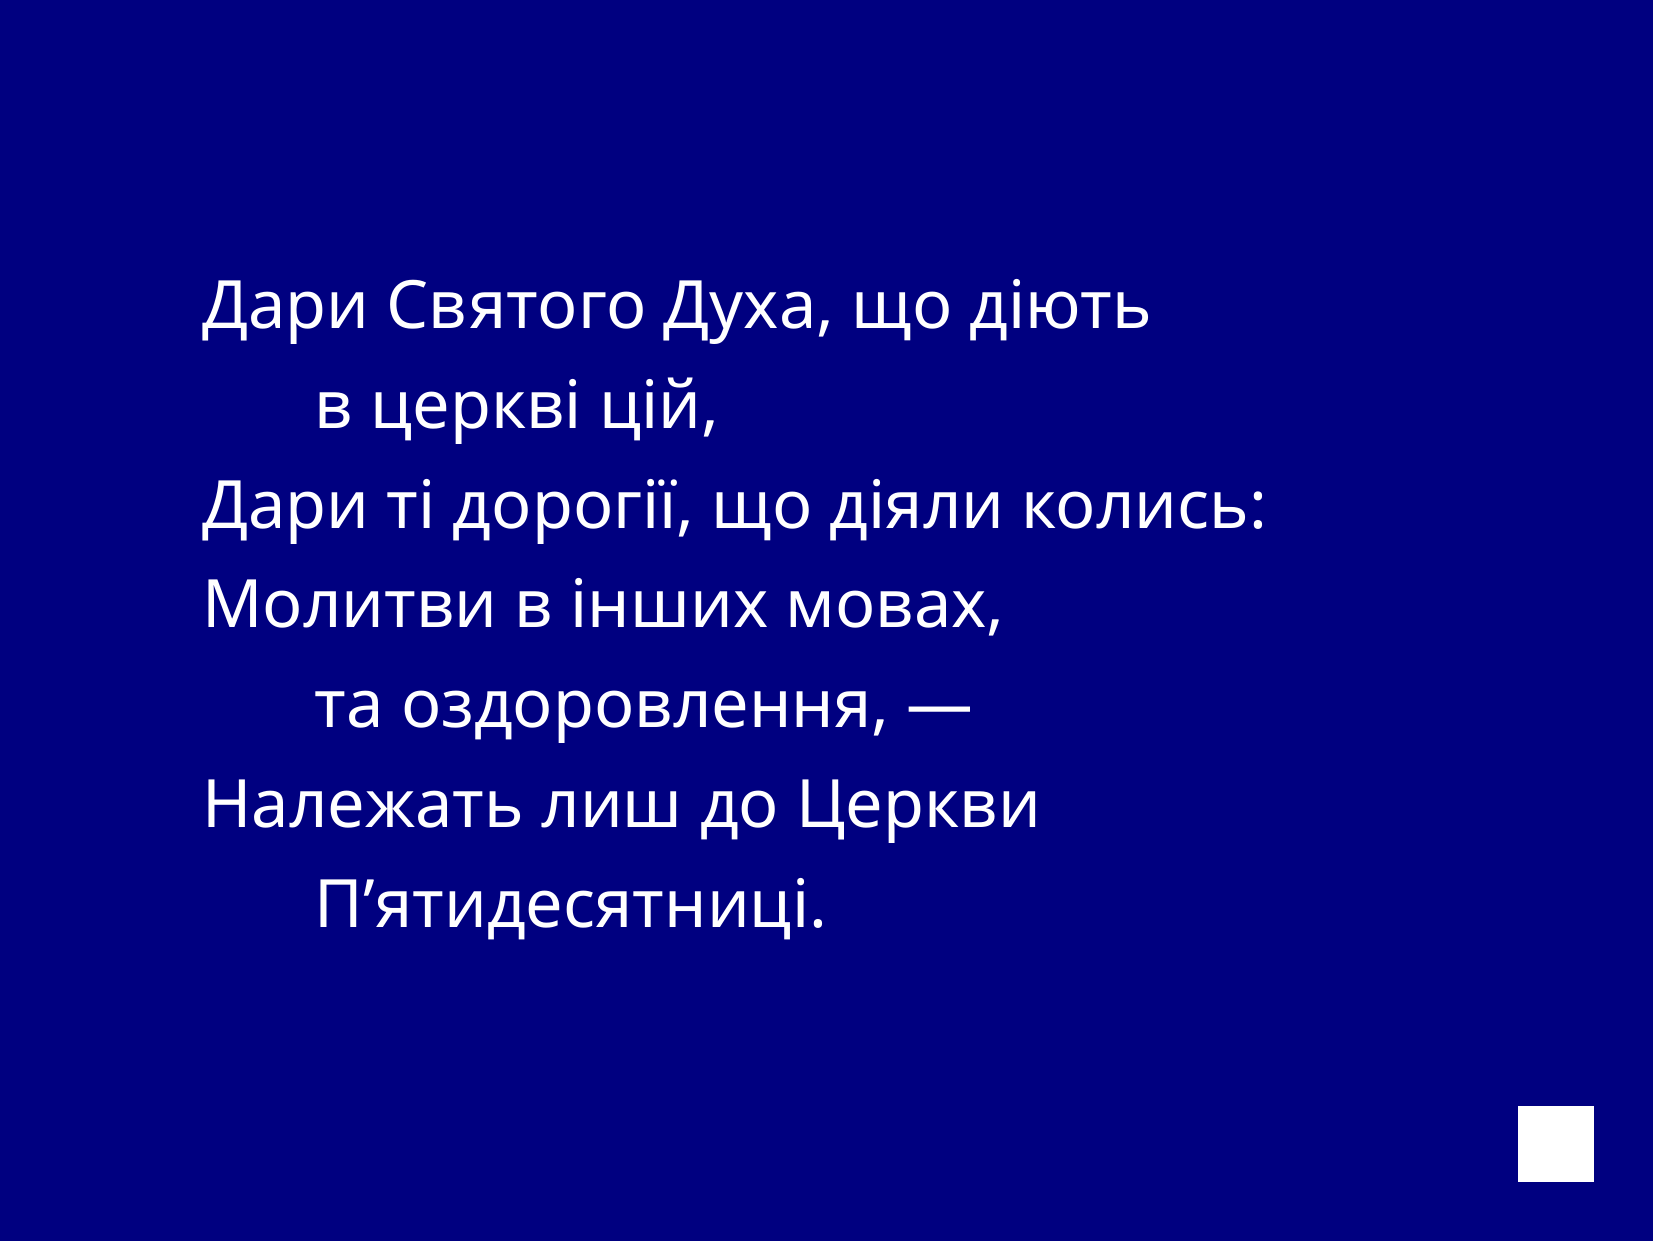

Дари Святого Духа, що діють
		в церкві цій,
	Дари ті дорогії, що діяли колись:
	Молитви в інших мовах,
		та оздоровлення, ―
	Належать лиш до Церкви
		П’ятидесятниці.